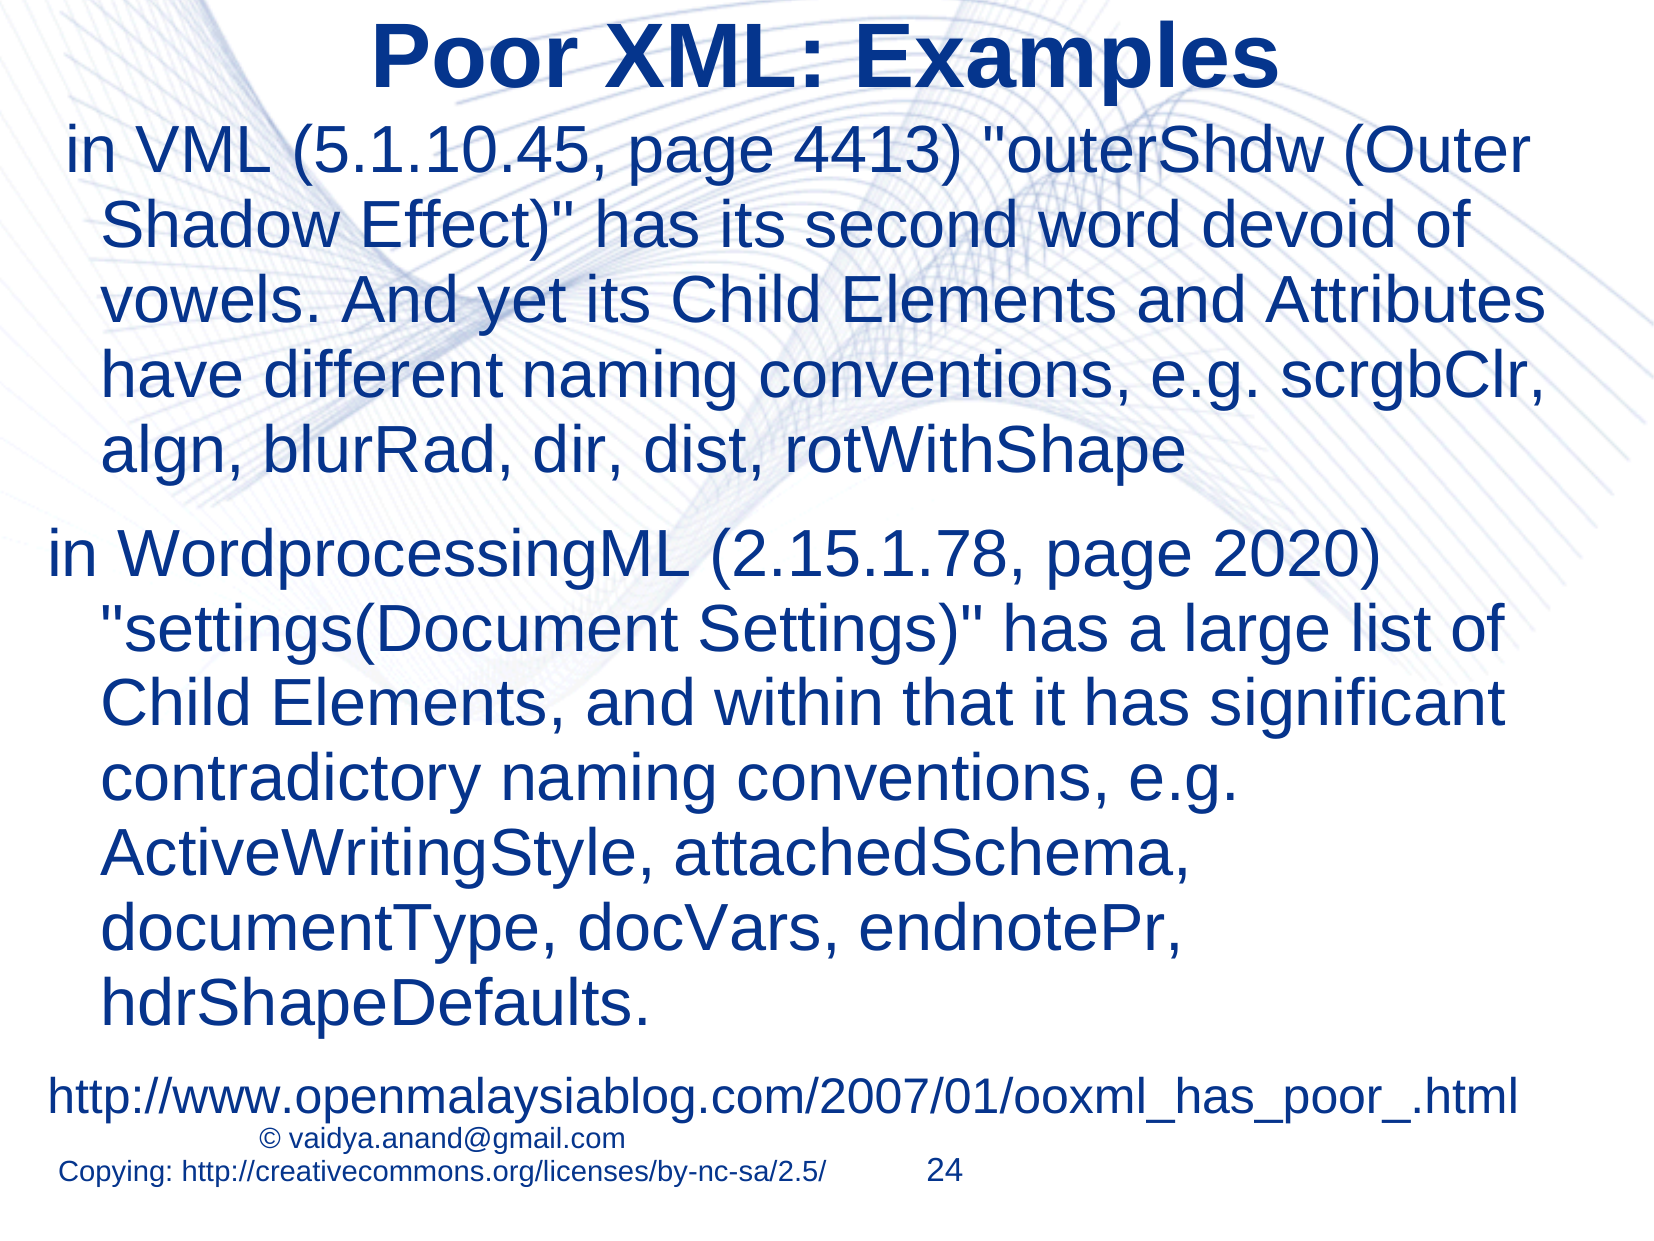

# Poor XML: Examples
 in VML (5.1.10.45, page 4413) "outerShdw (Outer Shadow Effect)" has its second word devoid of vowels. And yet its Child Elements and Attributes have different naming conventions, e.g. scrgbClr, algn, blurRad, dir, dist, rotWithShape
in WordprocessingML (2.15.1.78, page 2020) "settings(Document Settings)" has a large list of Child Elements, and within that it has significant contradictory naming conventions, e.g. ActiveWritingStyle, attachedSchema, documentType, docVars, endnotePr, hdrShapeDefaults.
http://www.openmalaysiablog.com/2007/01/ooxml_has_poor_.html
http://www.broffice.org
24